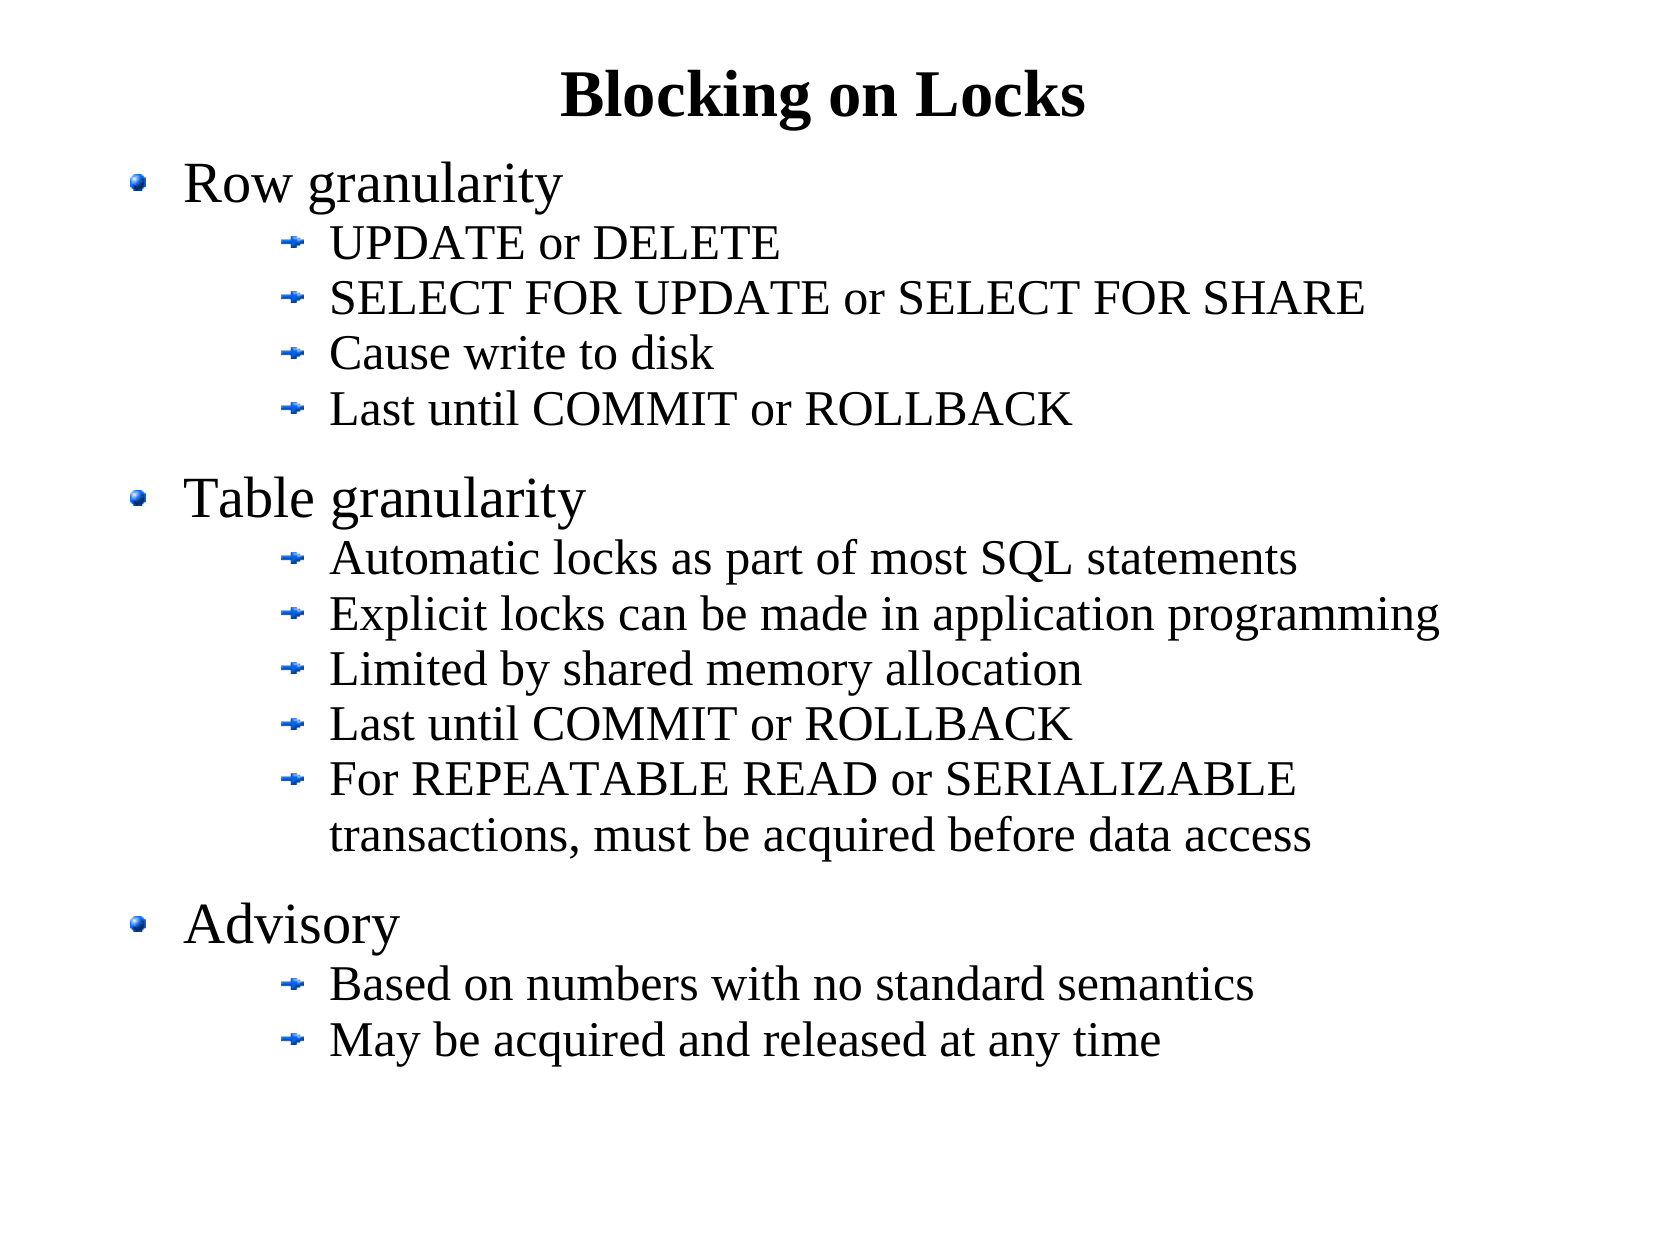

# Blocking on Locks
Row granularity
UPDATE or DELETE
SELECT FOR UPDATE or SELECT FOR SHARE
Cause write to disk
Last until COMMIT or ROLLBACK
Table granularity
Automatic locks as part of most SQL statements
Explicit locks can be made in application programming
Limited by shared memory allocation
Last until COMMIT or ROLLBACK
For REPEATABLE READ or SERIALIZABLE transactions, must be acquired before data access
Advisory
Based on numbers with no standard semantics
May be acquired and released at any time